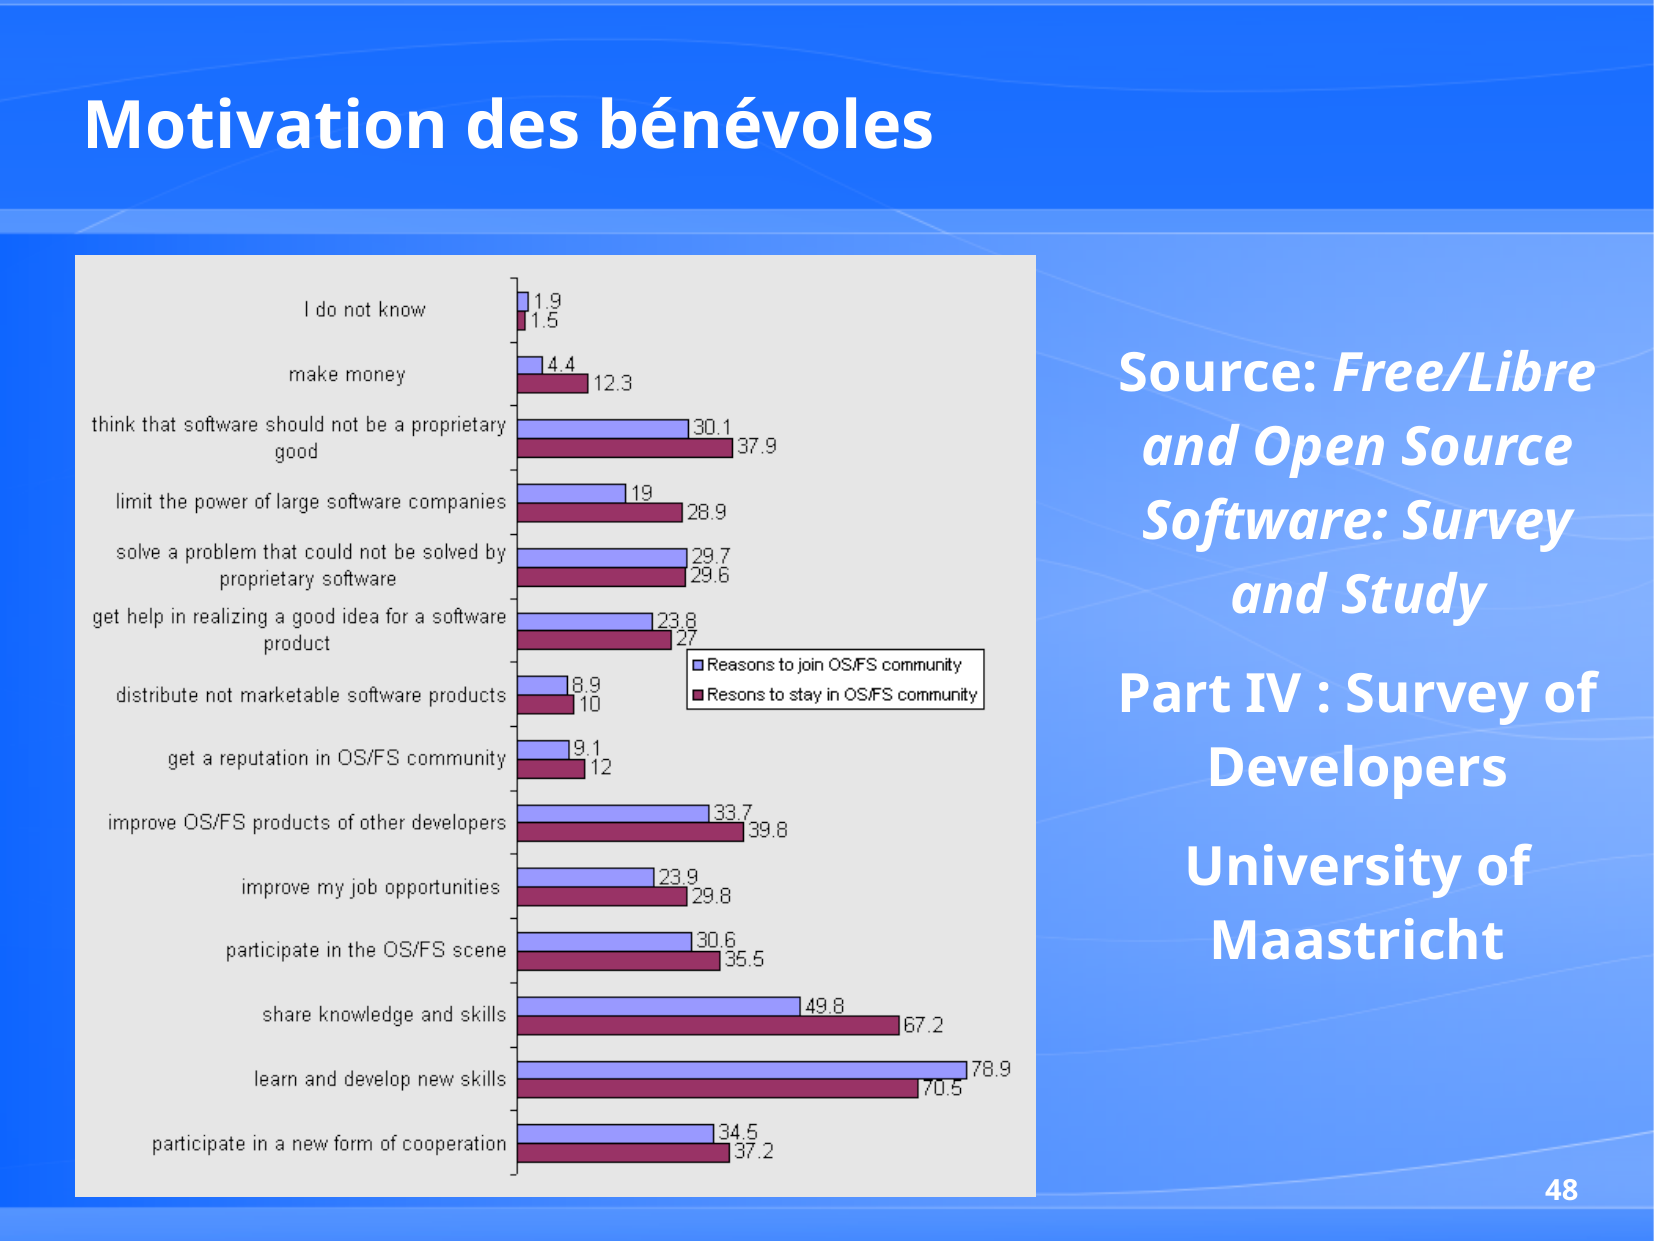

# Motivation des bénévoles
Source: Free/Libre and Open Source Software: Survey and Study
Part IV : Survey of Developers
University of Maastricht
48